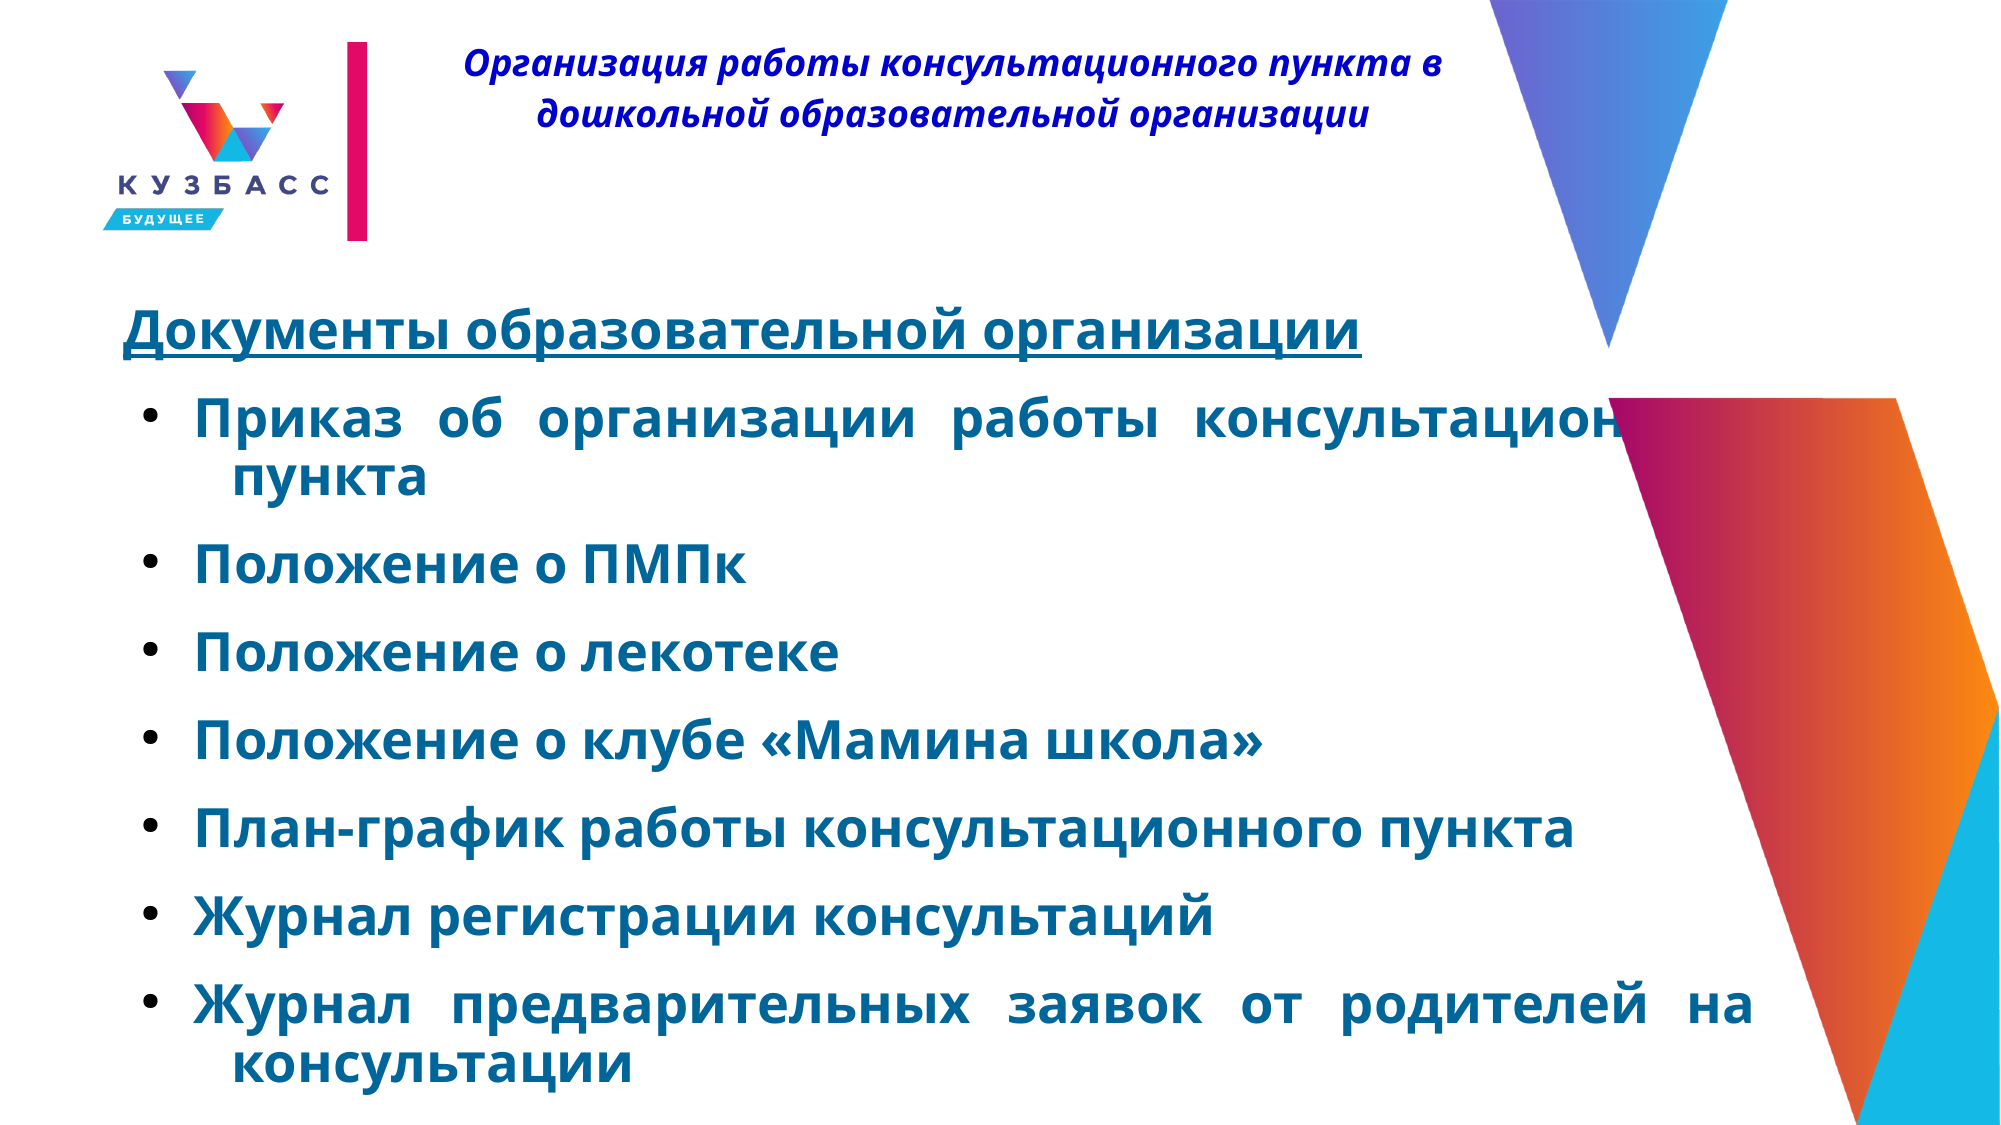

Организация работы консультационного пункта в дошкольной образовательной организации
# Документы образовательной организации
Приказ об организации работы консультационного пункта
Положение о ПМПк
Положение о лекотеке
Положение о клубе «Мамина школа»
План-график работы консультационного пункта
Журнал регистрации консультаций
Журнал предварительных заявок от родителей на консультации
Положение об оплате и стимулировании труда работников.